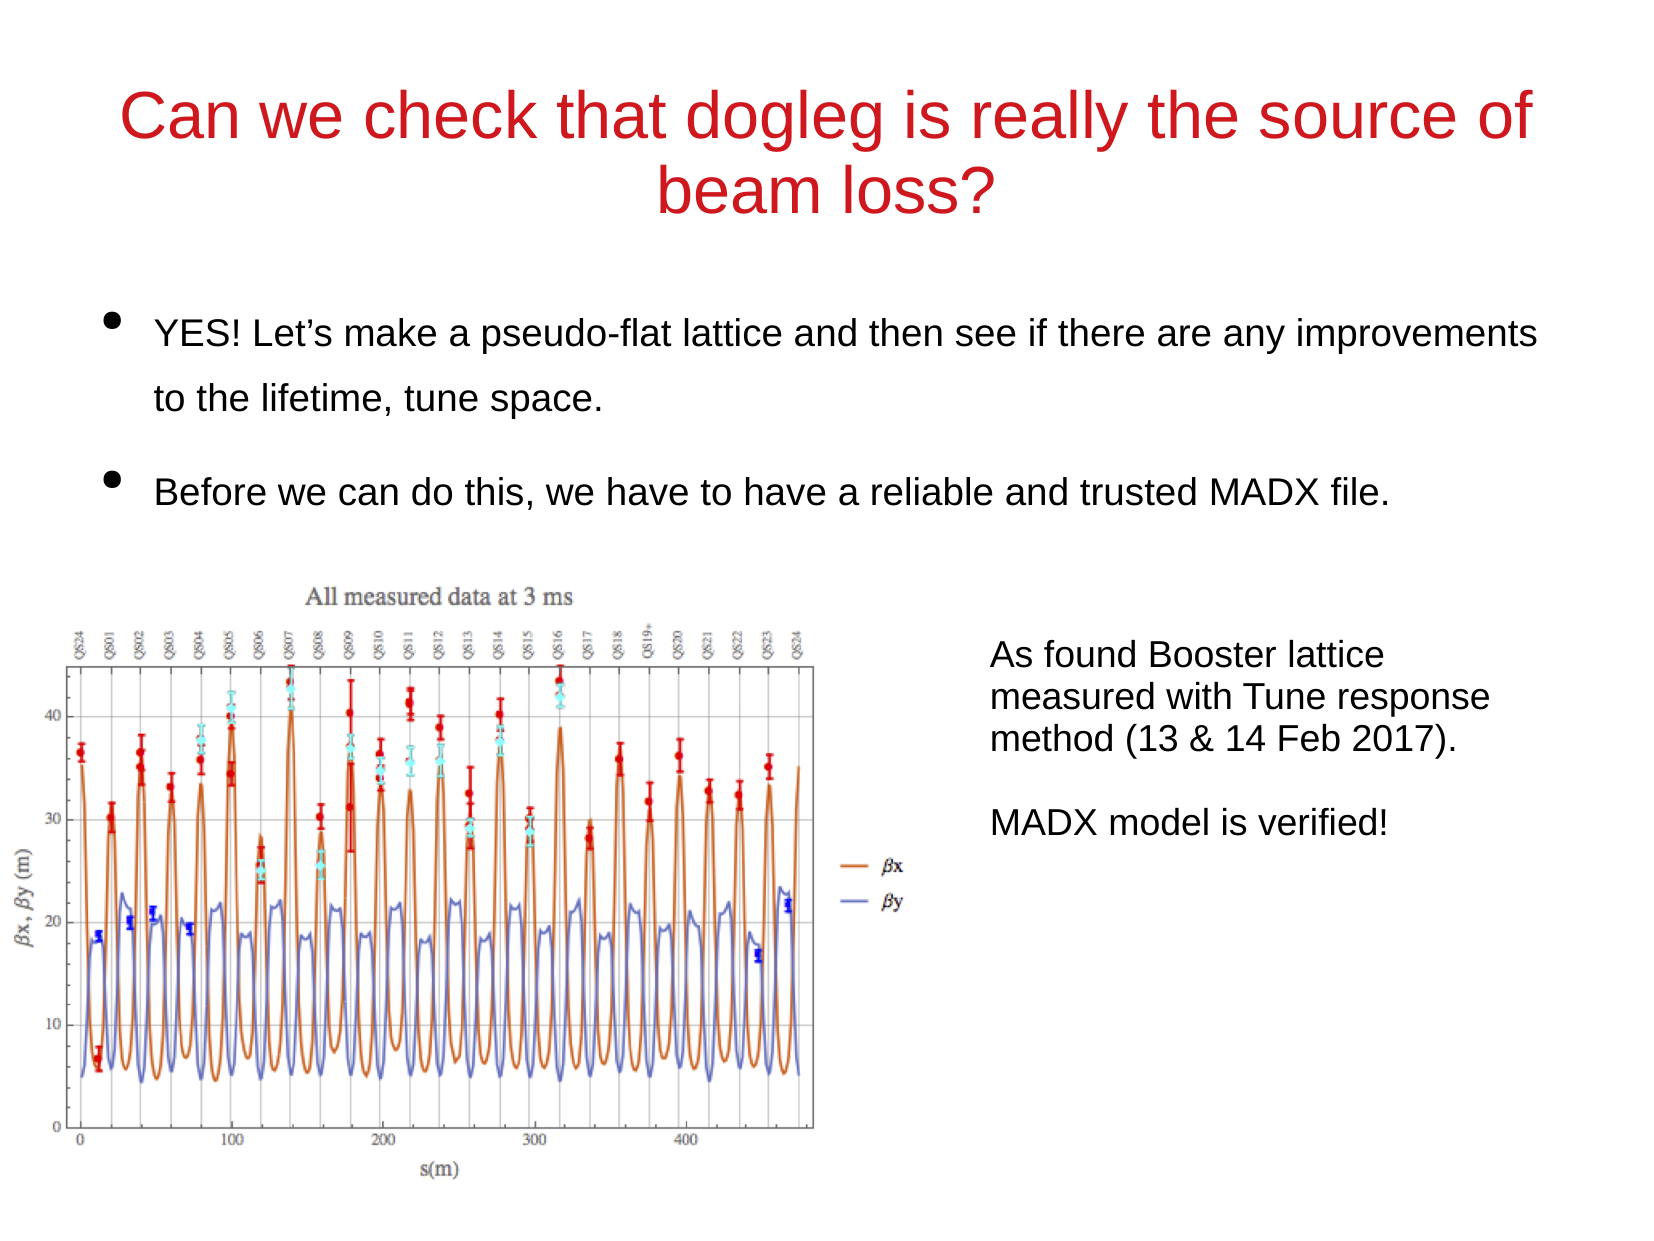

# Can we check that dogleg is really the source of beam loss?
YES! Let’s make a pseudo-flat lattice and then see if there are any improvements to the lifetime, tune space.
Before we can do this, we have to have a reliable and trusted MADX file.
As found Booster lattice measured with Tune response method (13 & 14 Feb 2017).
MADX model is verified!